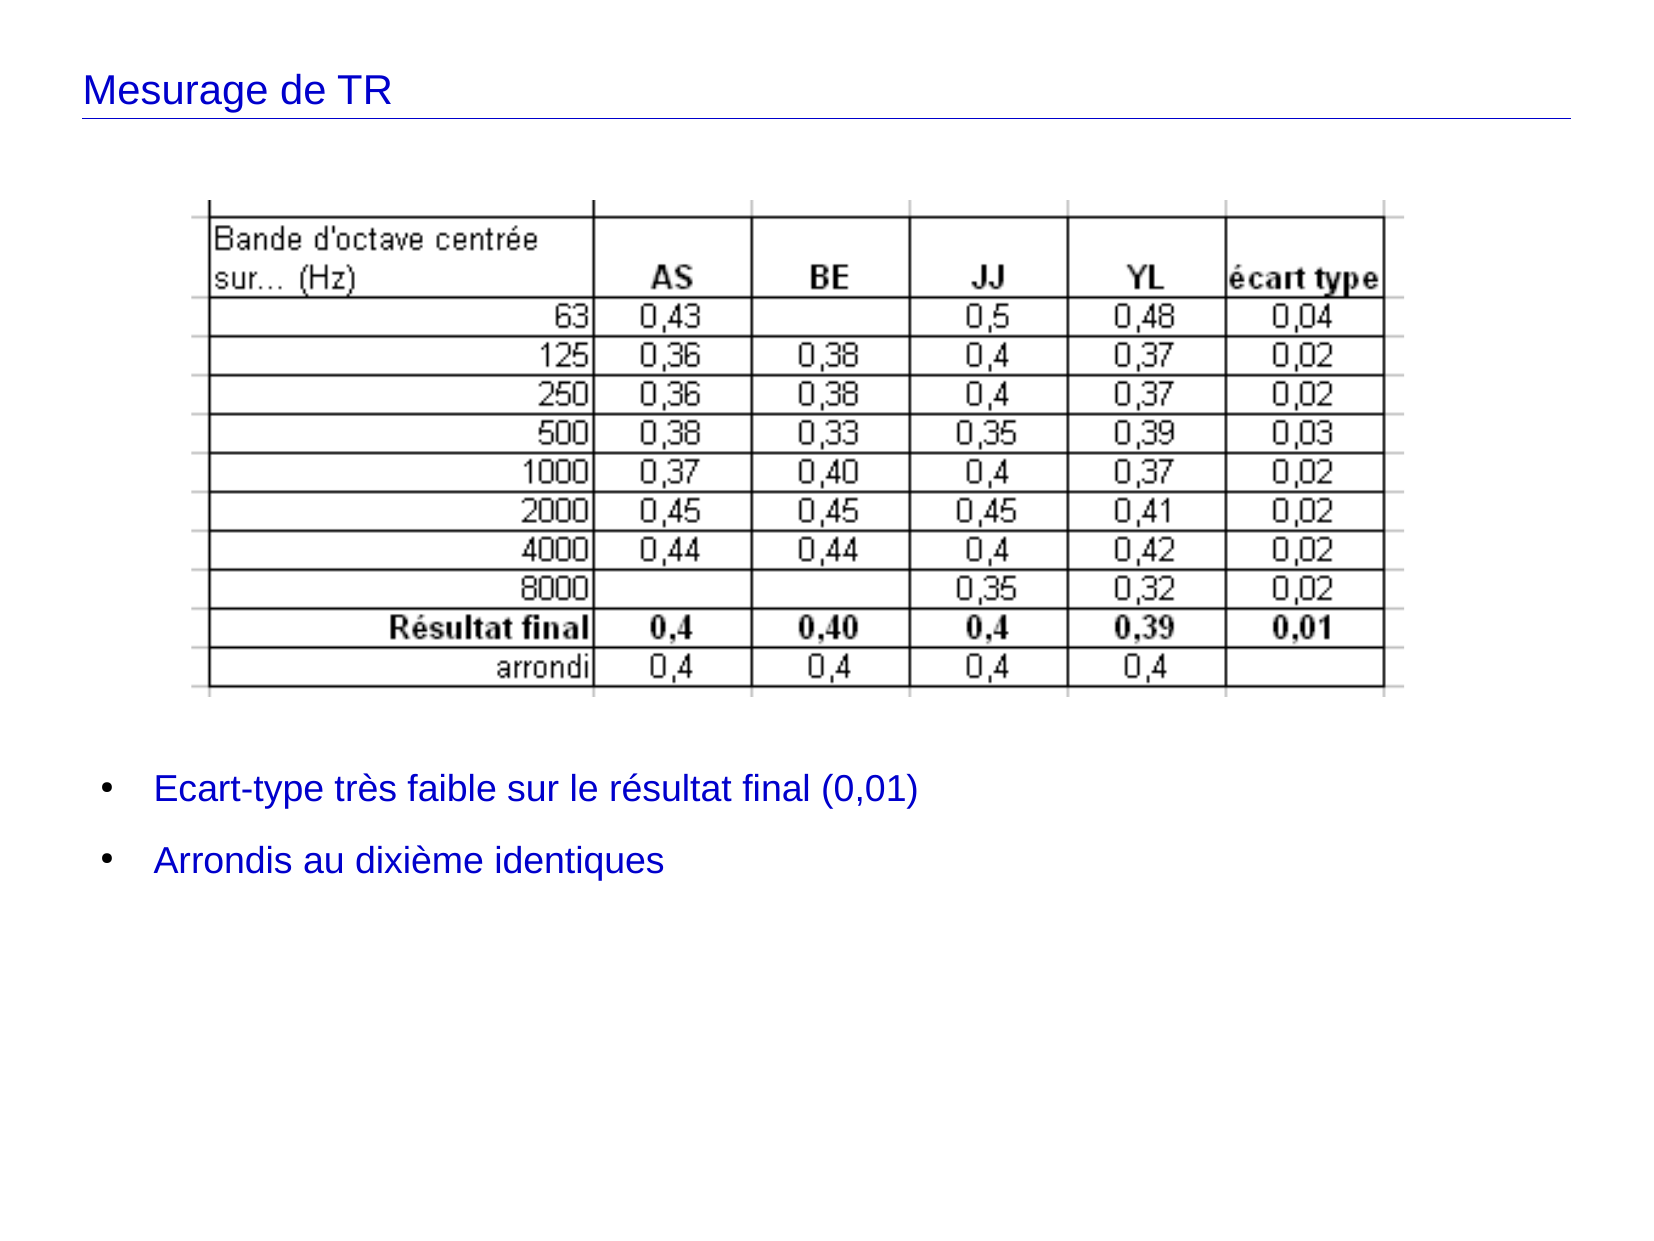

# Mesurage de TR
Ecart-type très faible sur le résultat final (0,01)
Arrondis au dixième identiques